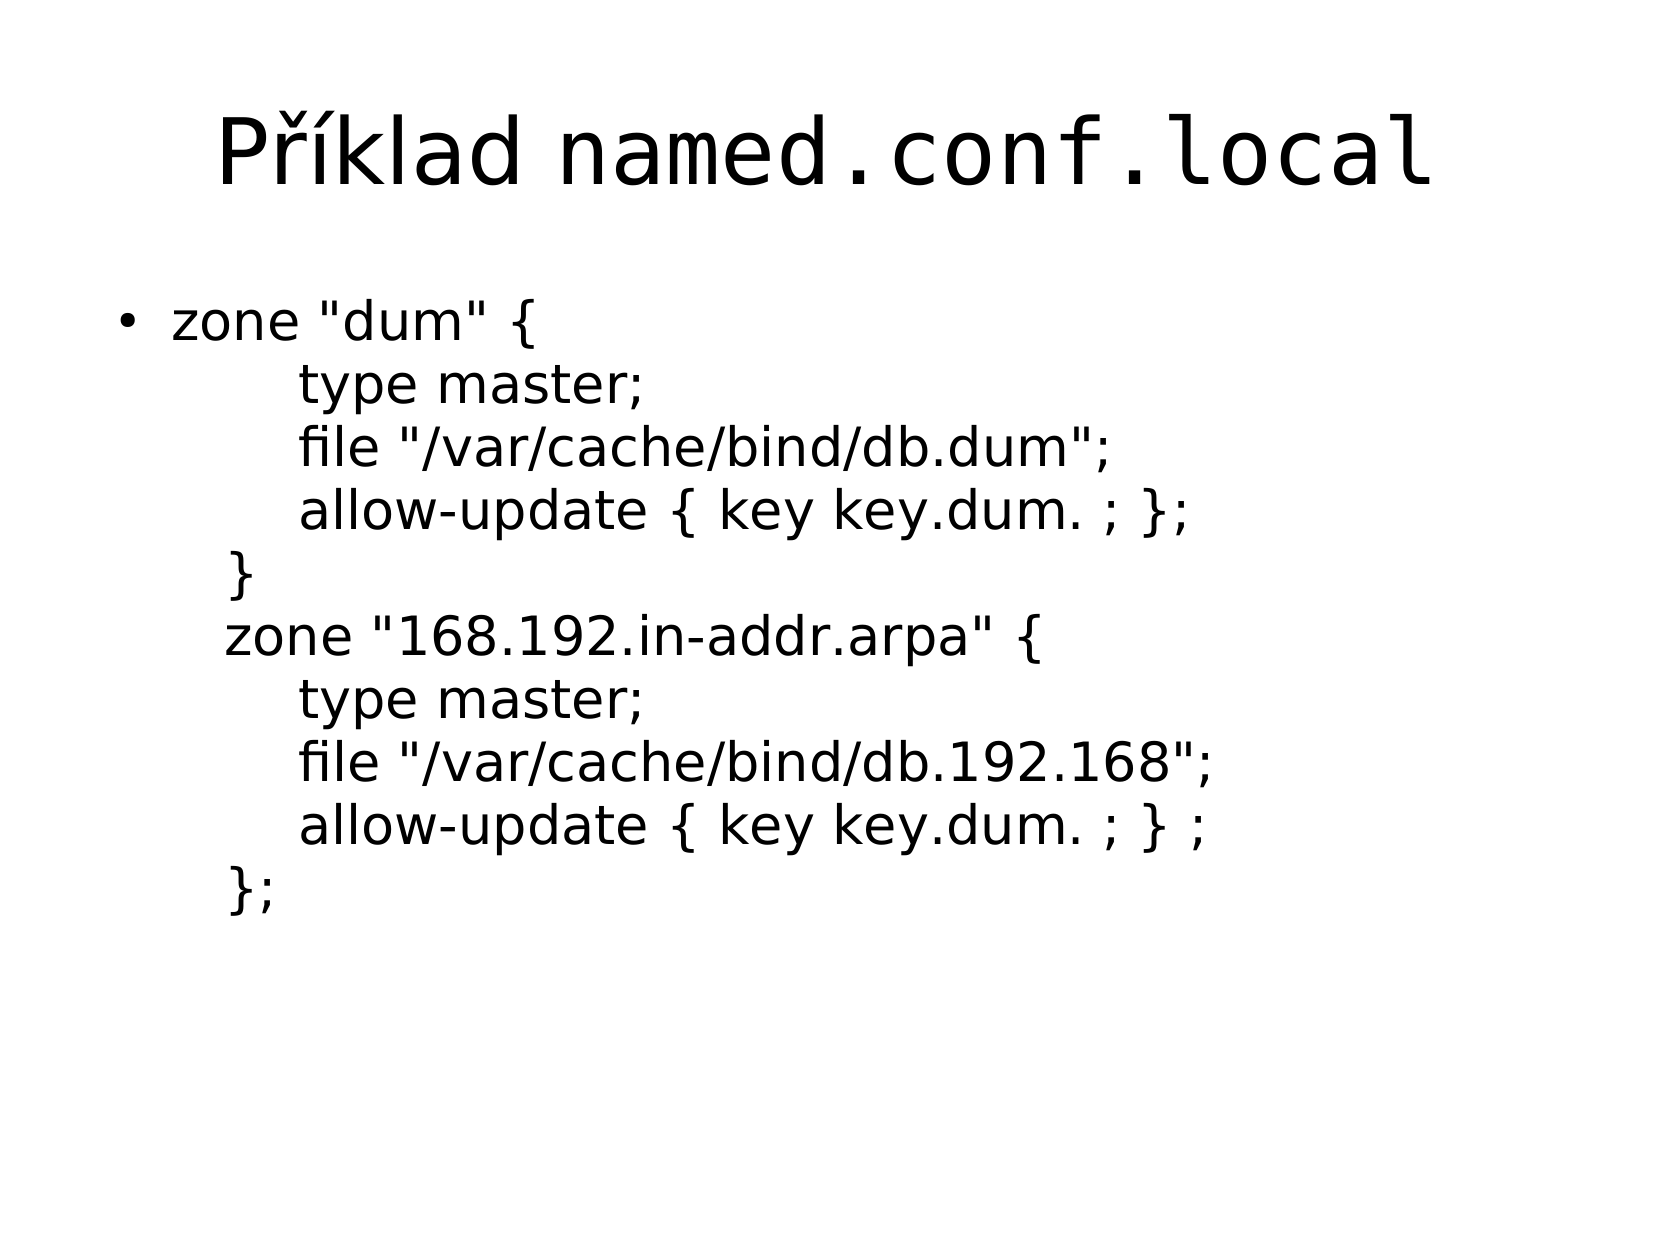

# Příklad named.conf.local
zone "dum" {
	type master;
	file "/var/cache/bind/db.dum";
	allow-update { key key.dum. ; };
}
zone "168.192.in-addr.arpa" {
	type master;
	file "/var/cache/bind/db.192.168";
	allow-update { key key.dum. ; } ;
};